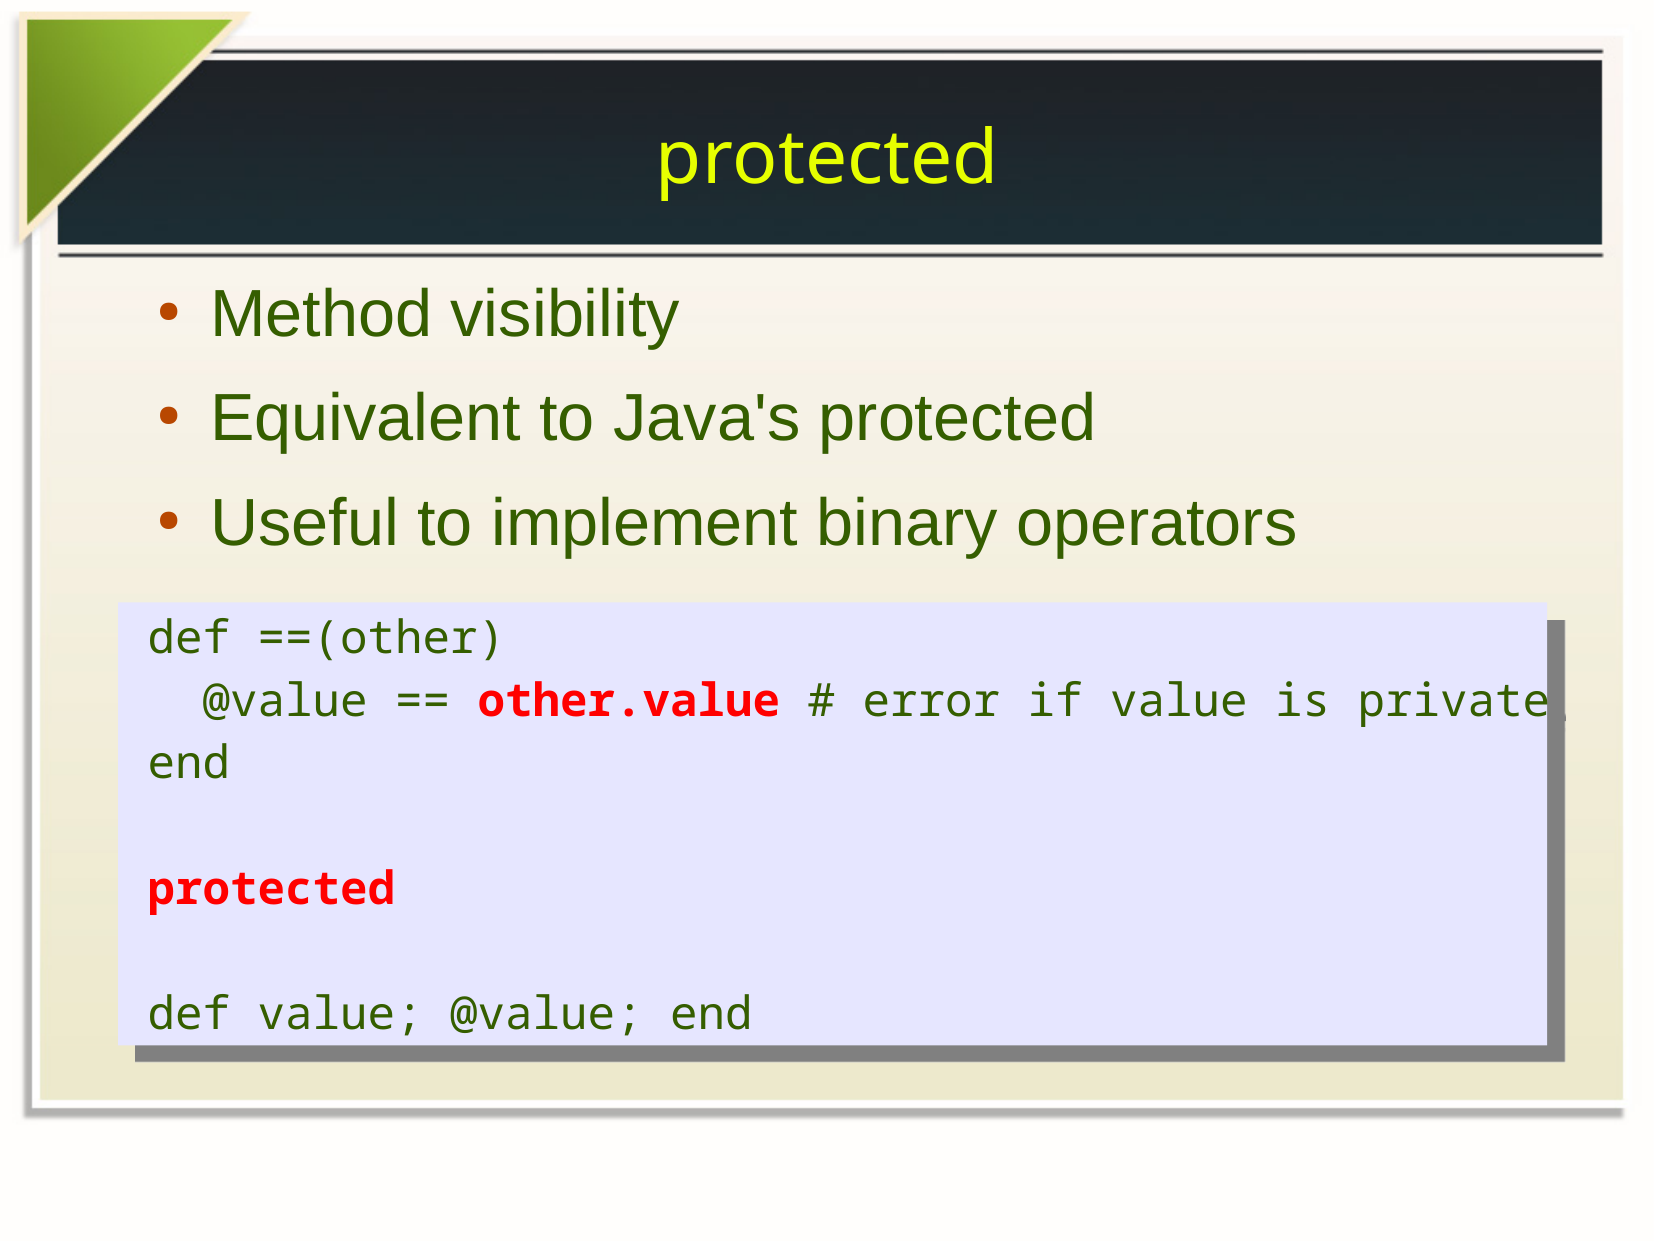

# protected
Method visibility
Equivalent to Java's protected
Useful to implement binary operators
def ==(other)
 @value == other.value # error if value is private
end
protected
def value; @value; end